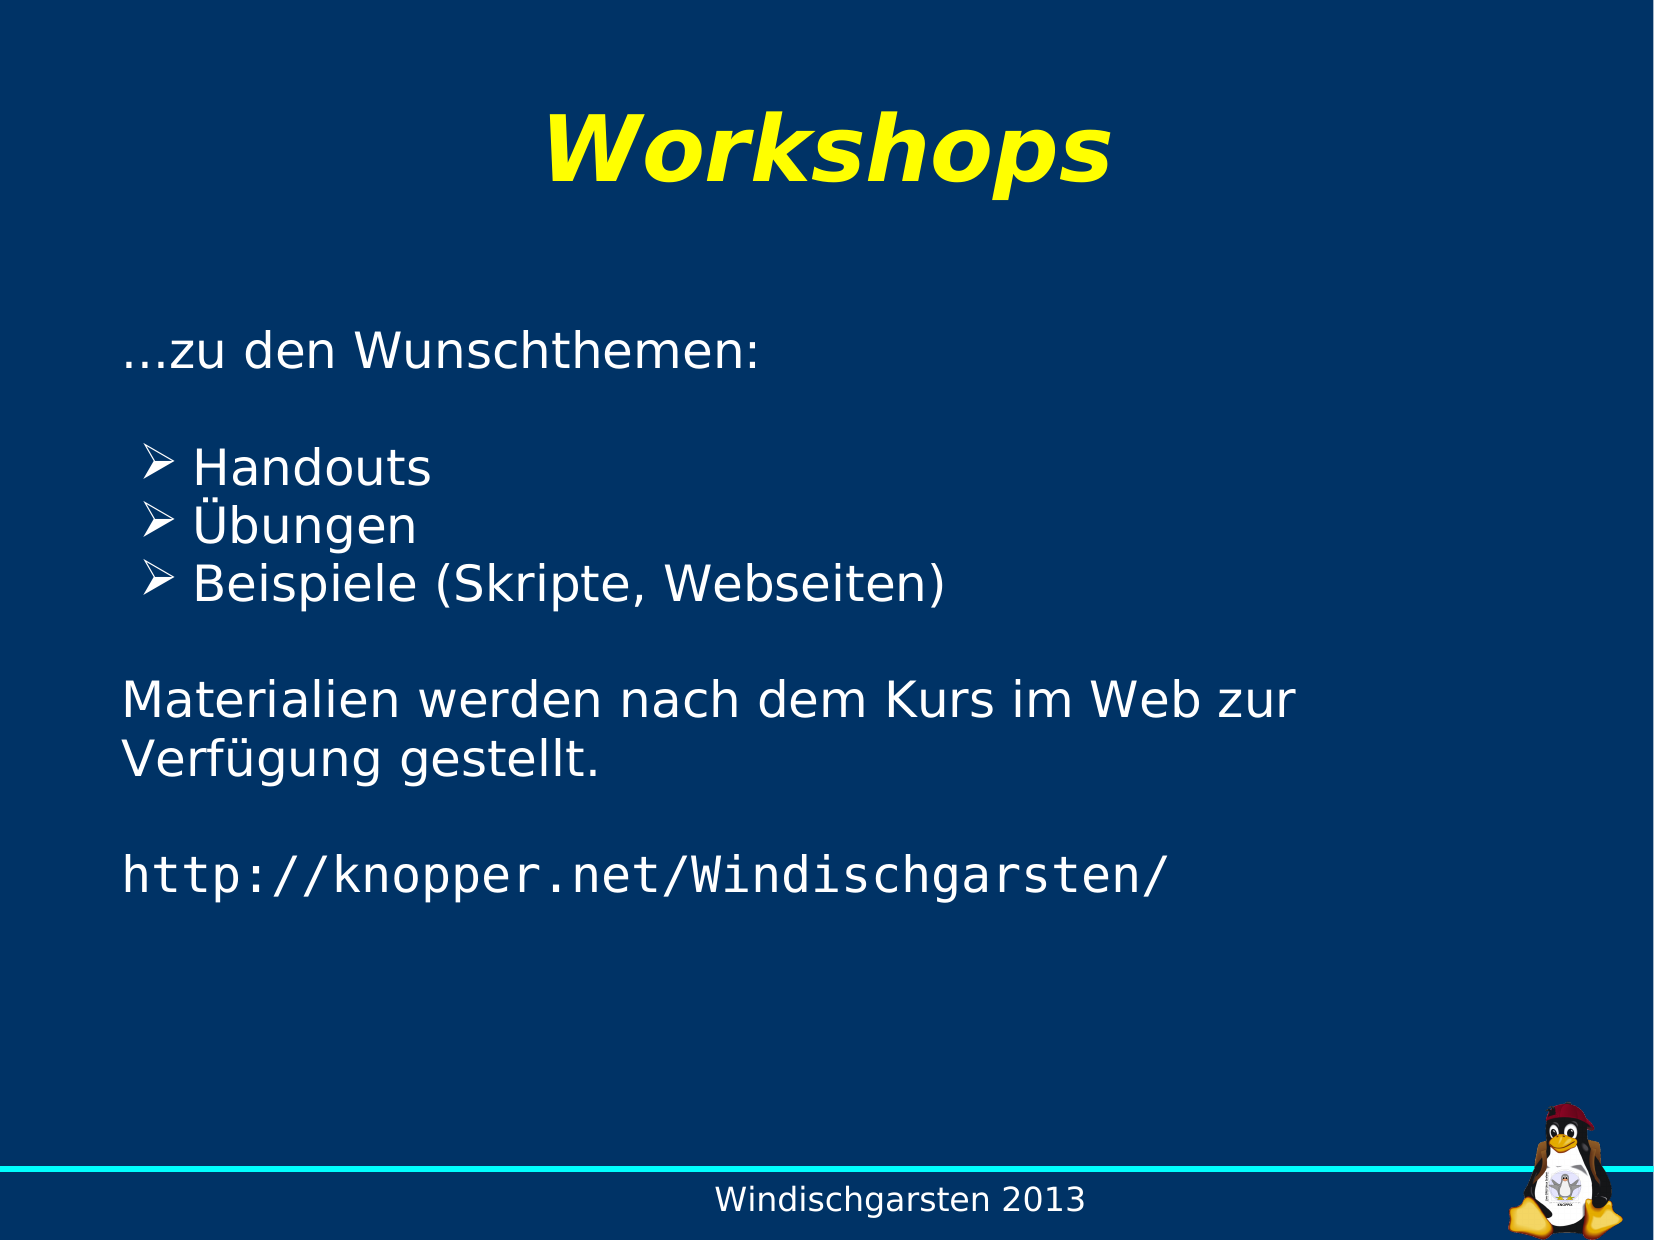

# Workshops
...zu den Wunschthemen:
Handouts
Übungen
Beispiele (Skripte, Webseiten)
Materialien werden nach dem Kurs im Web zur Verfügung gestellt.
http://knopper.net/Windischgarsten/